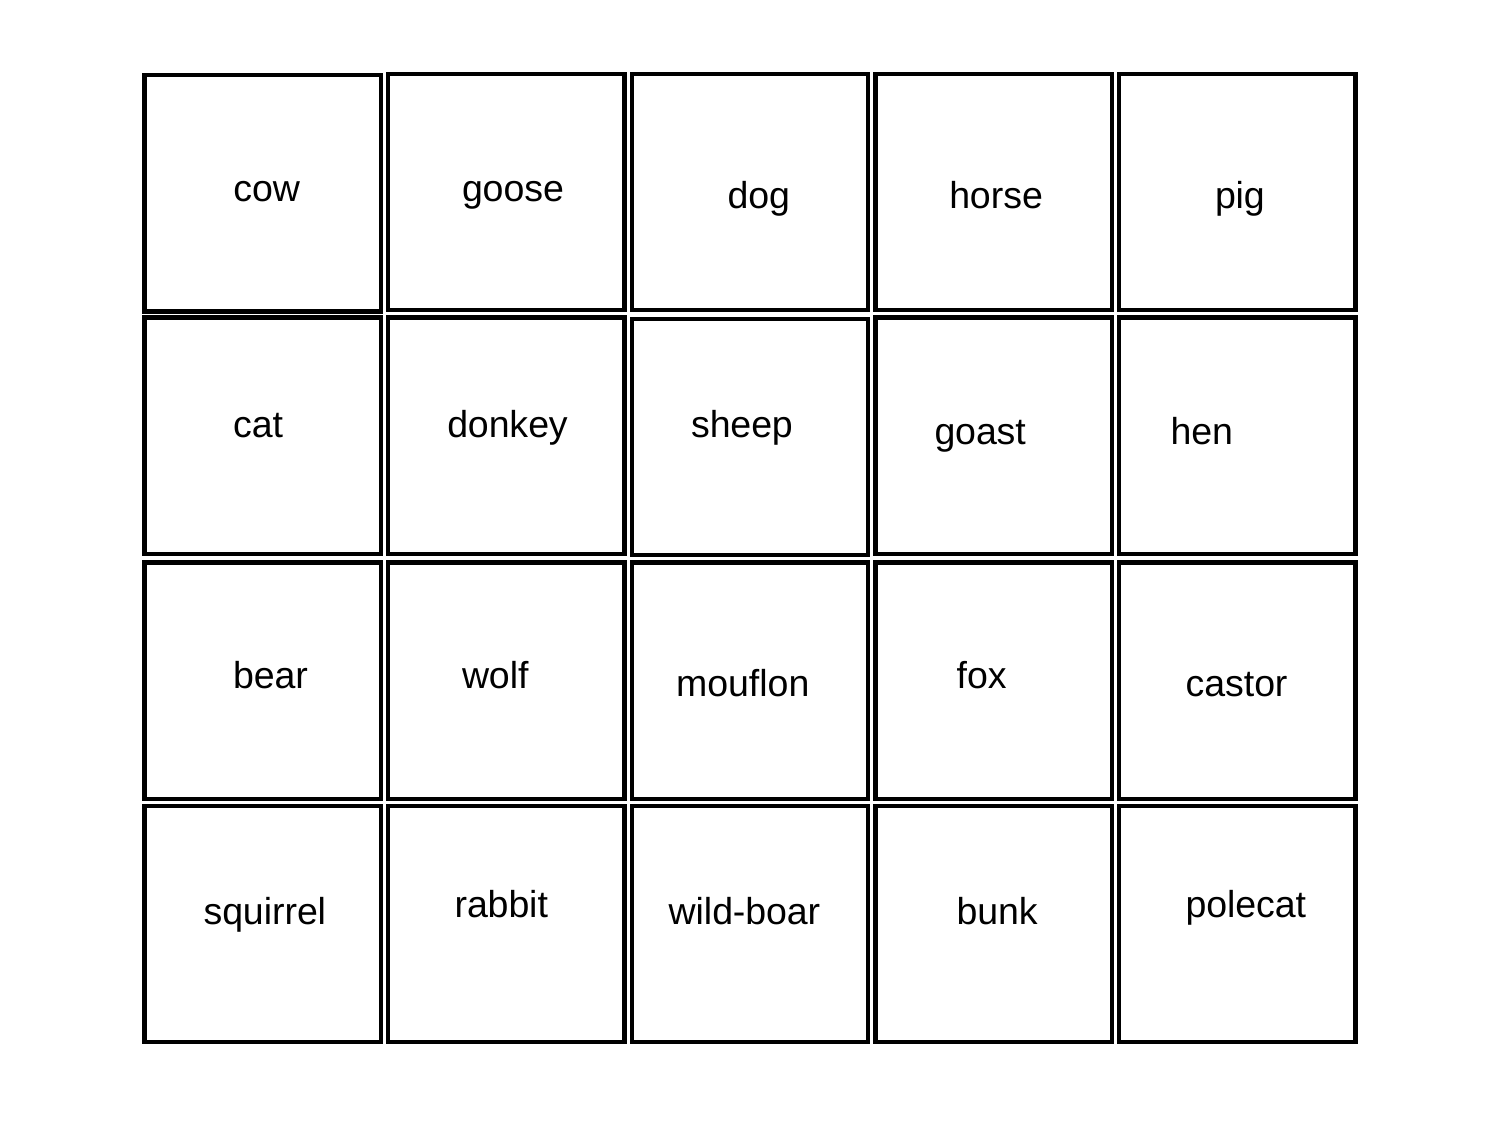

cow
goose
dog
horse
pig
cat
donkey
sheep
goast
hen
bear
wolf
fox
mouflon
castor
rabbit
polecat
squirrel
wild-boar
bunk